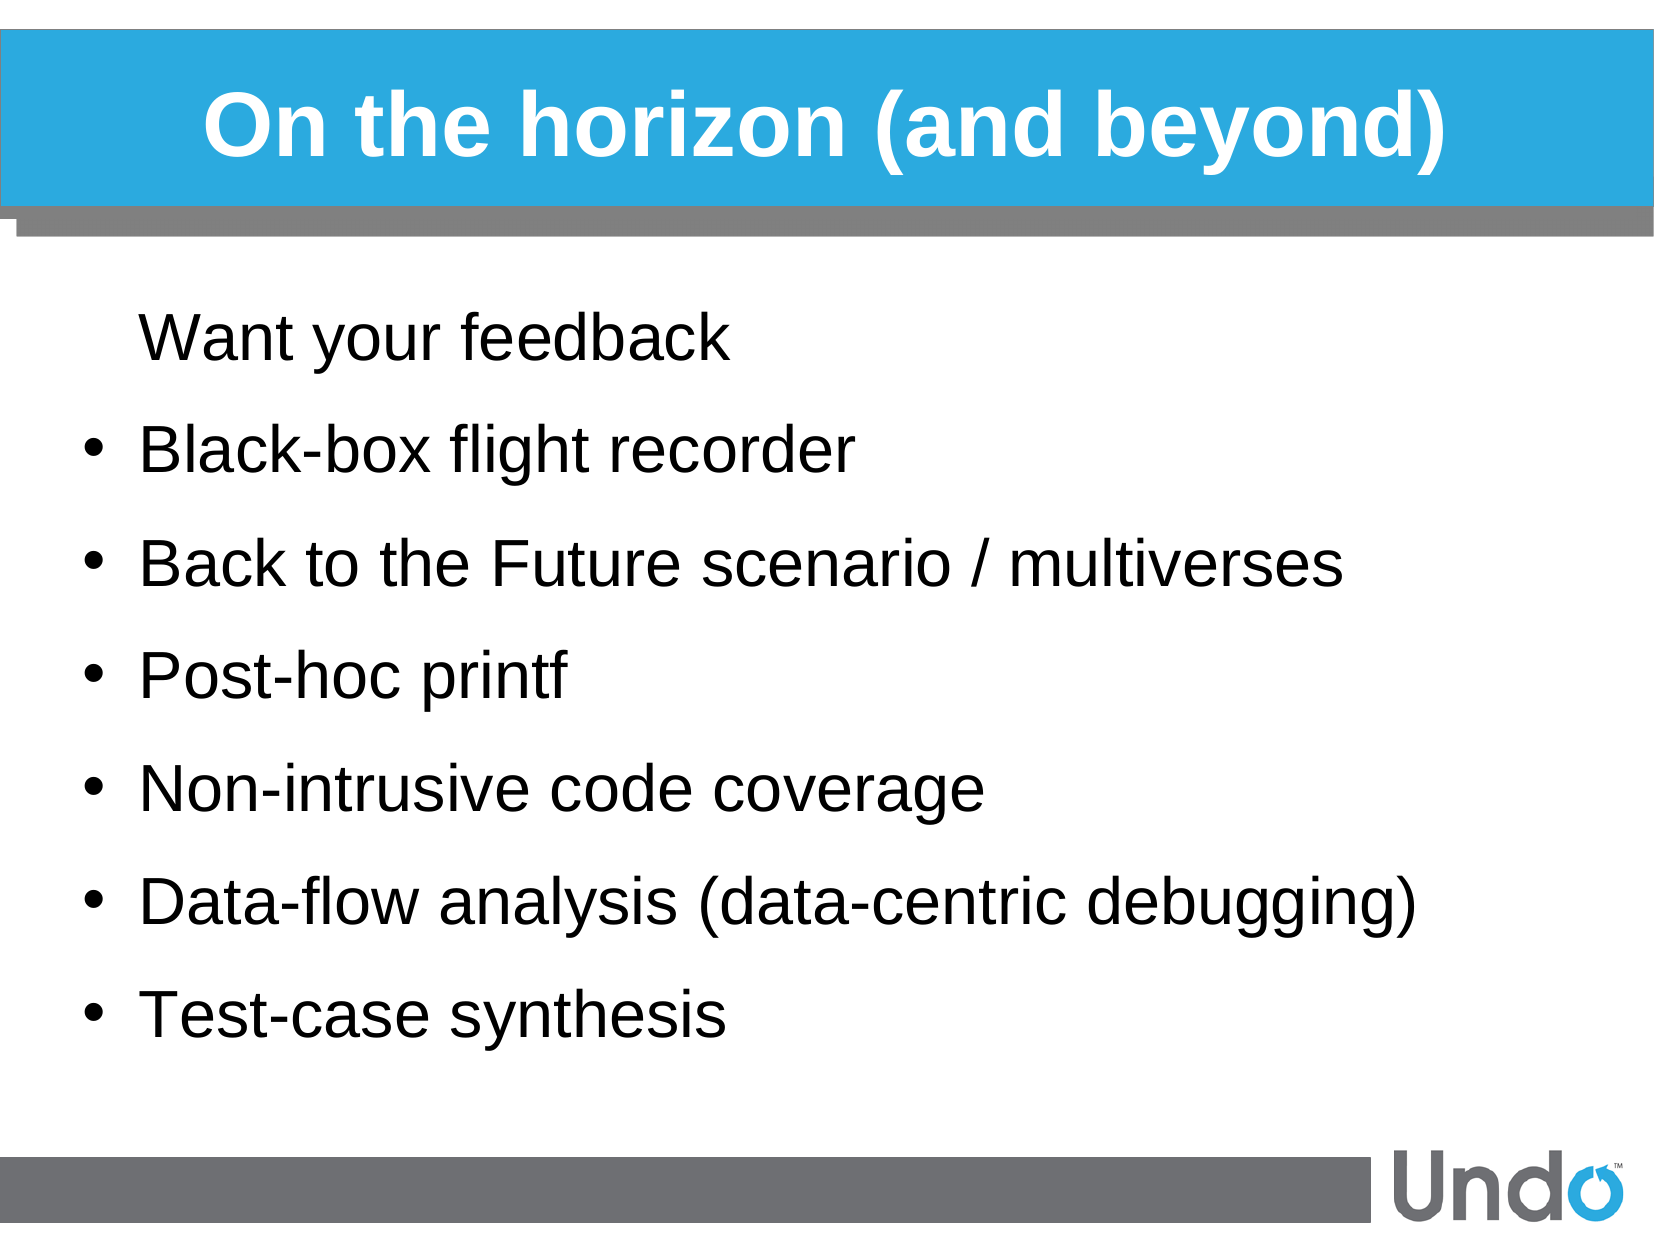

# On the horizon (and beyond)
Want your feedback
Black-box flight recorder
Back to the Future scenario / multiverses
Post-hoc printf
Non-intrusive code coverage
Data-flow analysis (data-centric debugging)
Test-case synthesis